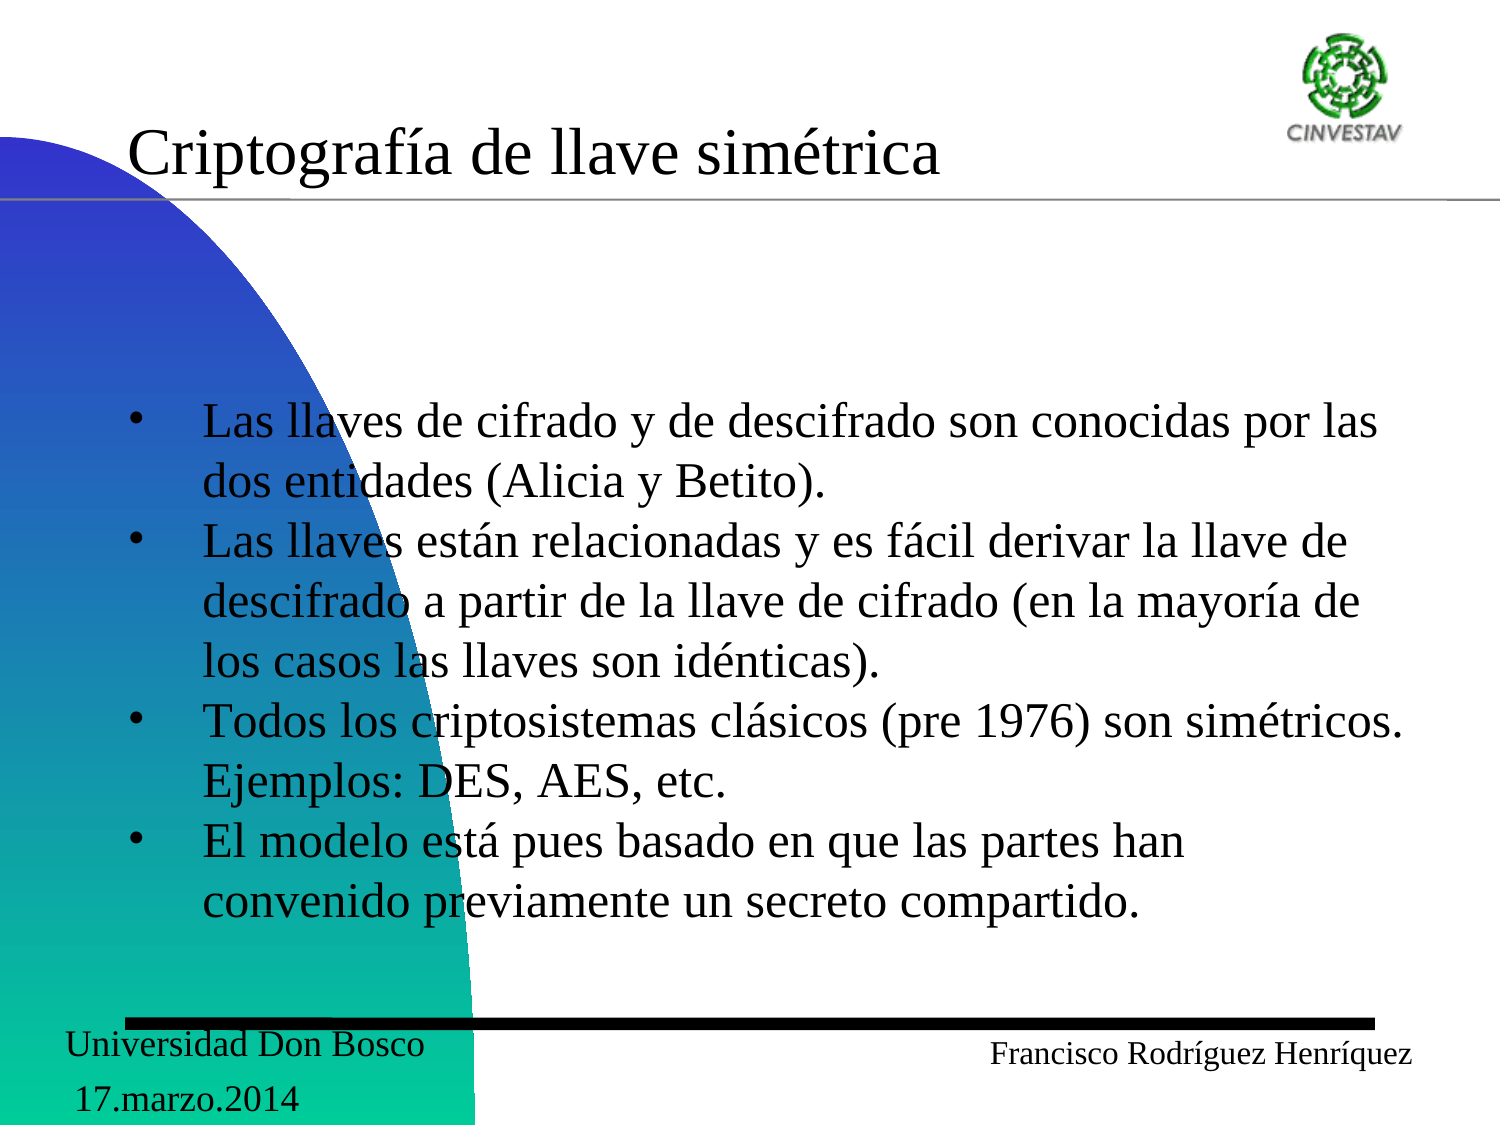

Criptografía de llave simétrica
Las llaves de cifrado y de descifrado son conocidas por las dos entidades (Alicia y Betito).
Las llaves están relacionadas y es fácil derivar la llave de descifrado a partir de la llave de cifrado (en la mayoría de los casos las llaves son idénticas).
Todos los criptosistemas clásicos (pre 1976) son simétricos. Ejemplos: DES, AES, etc.
El modelo está pues basado en que las partes han convenido previamente un secreto compartido.